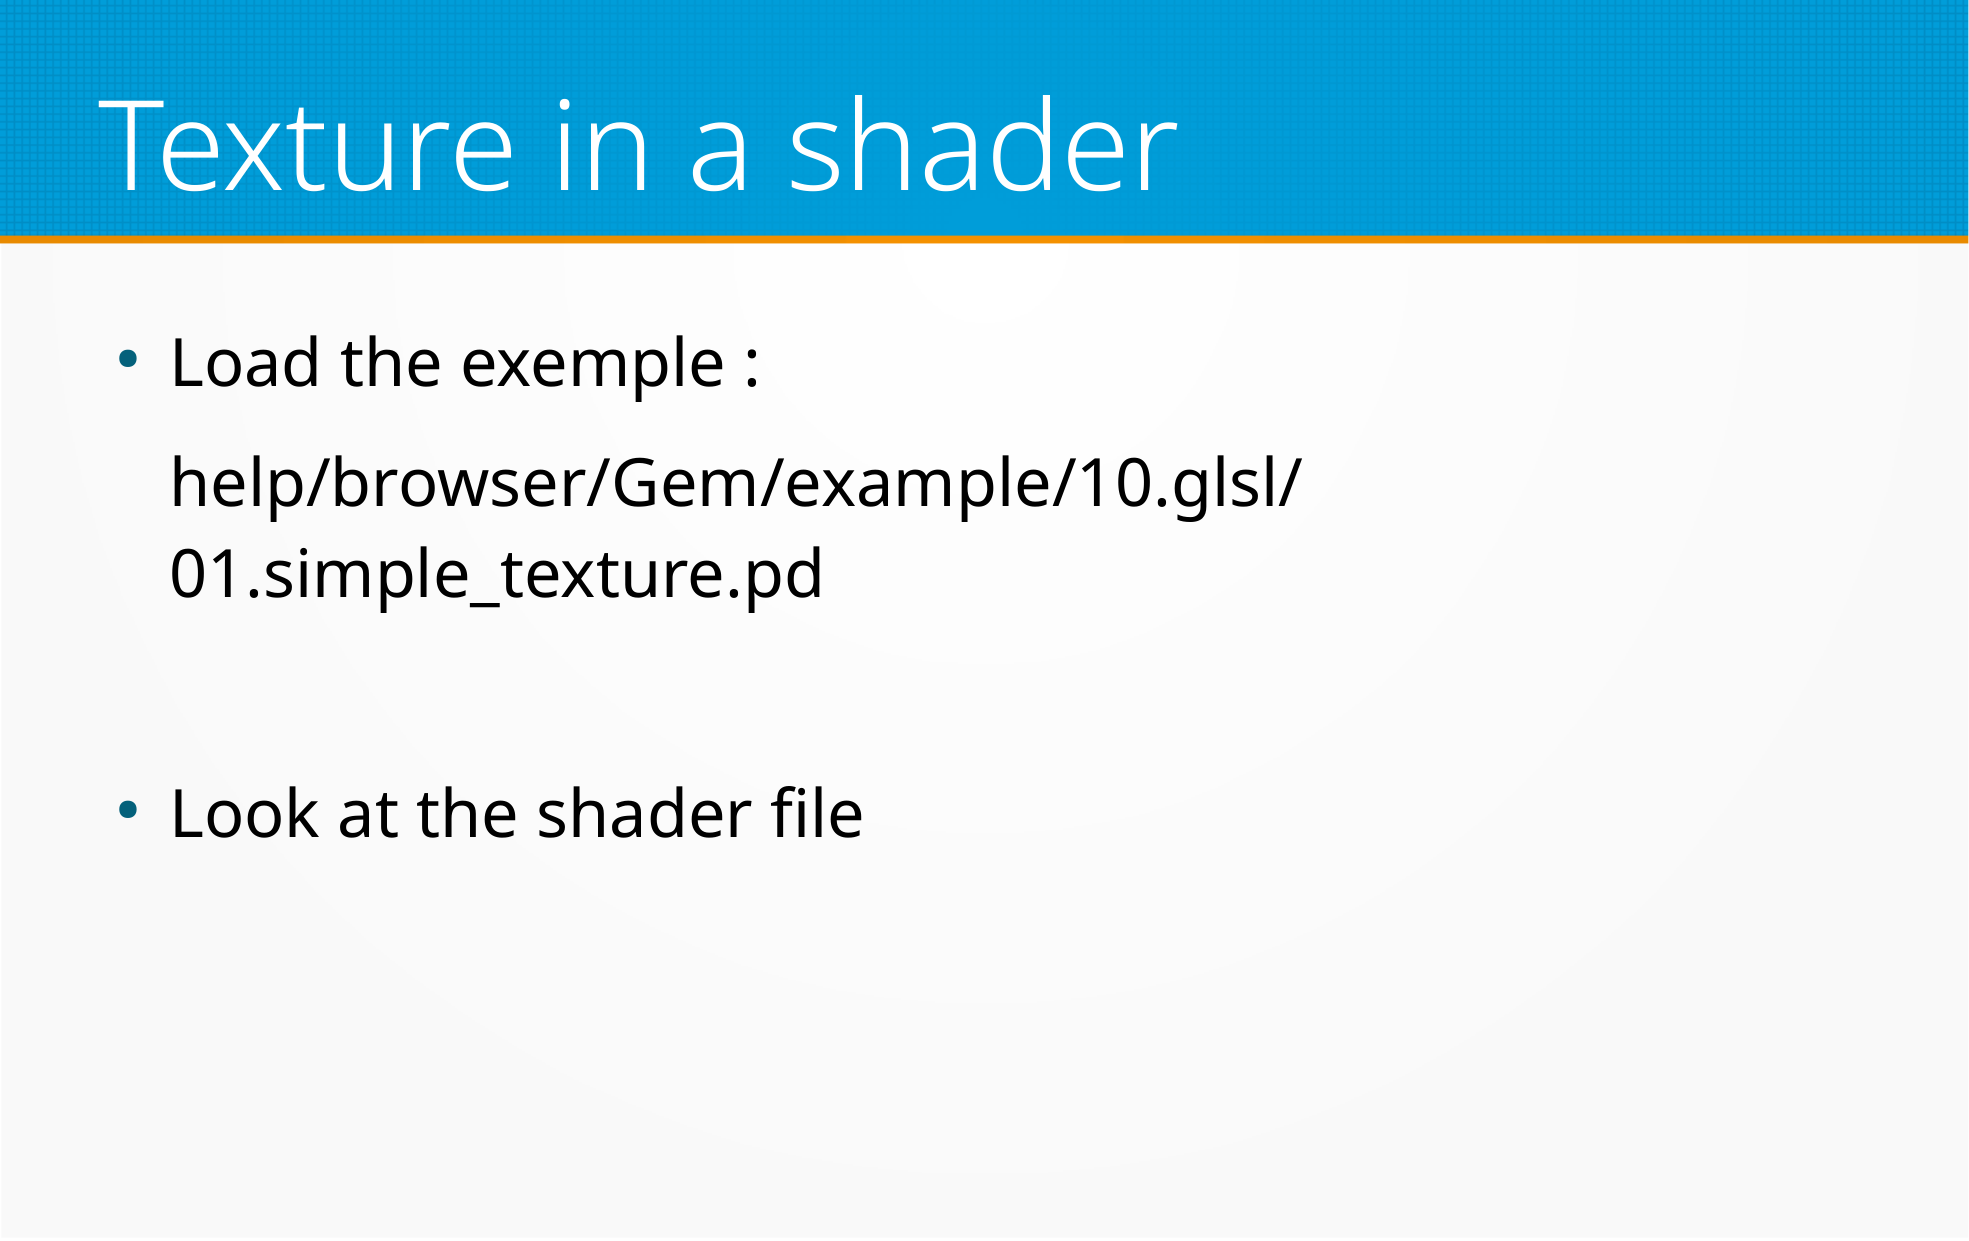

# Texture in a shader
Load the exemple :
help/browser/Gem/example/10.glsl/01.simple_texture.pd
Look at the shader file